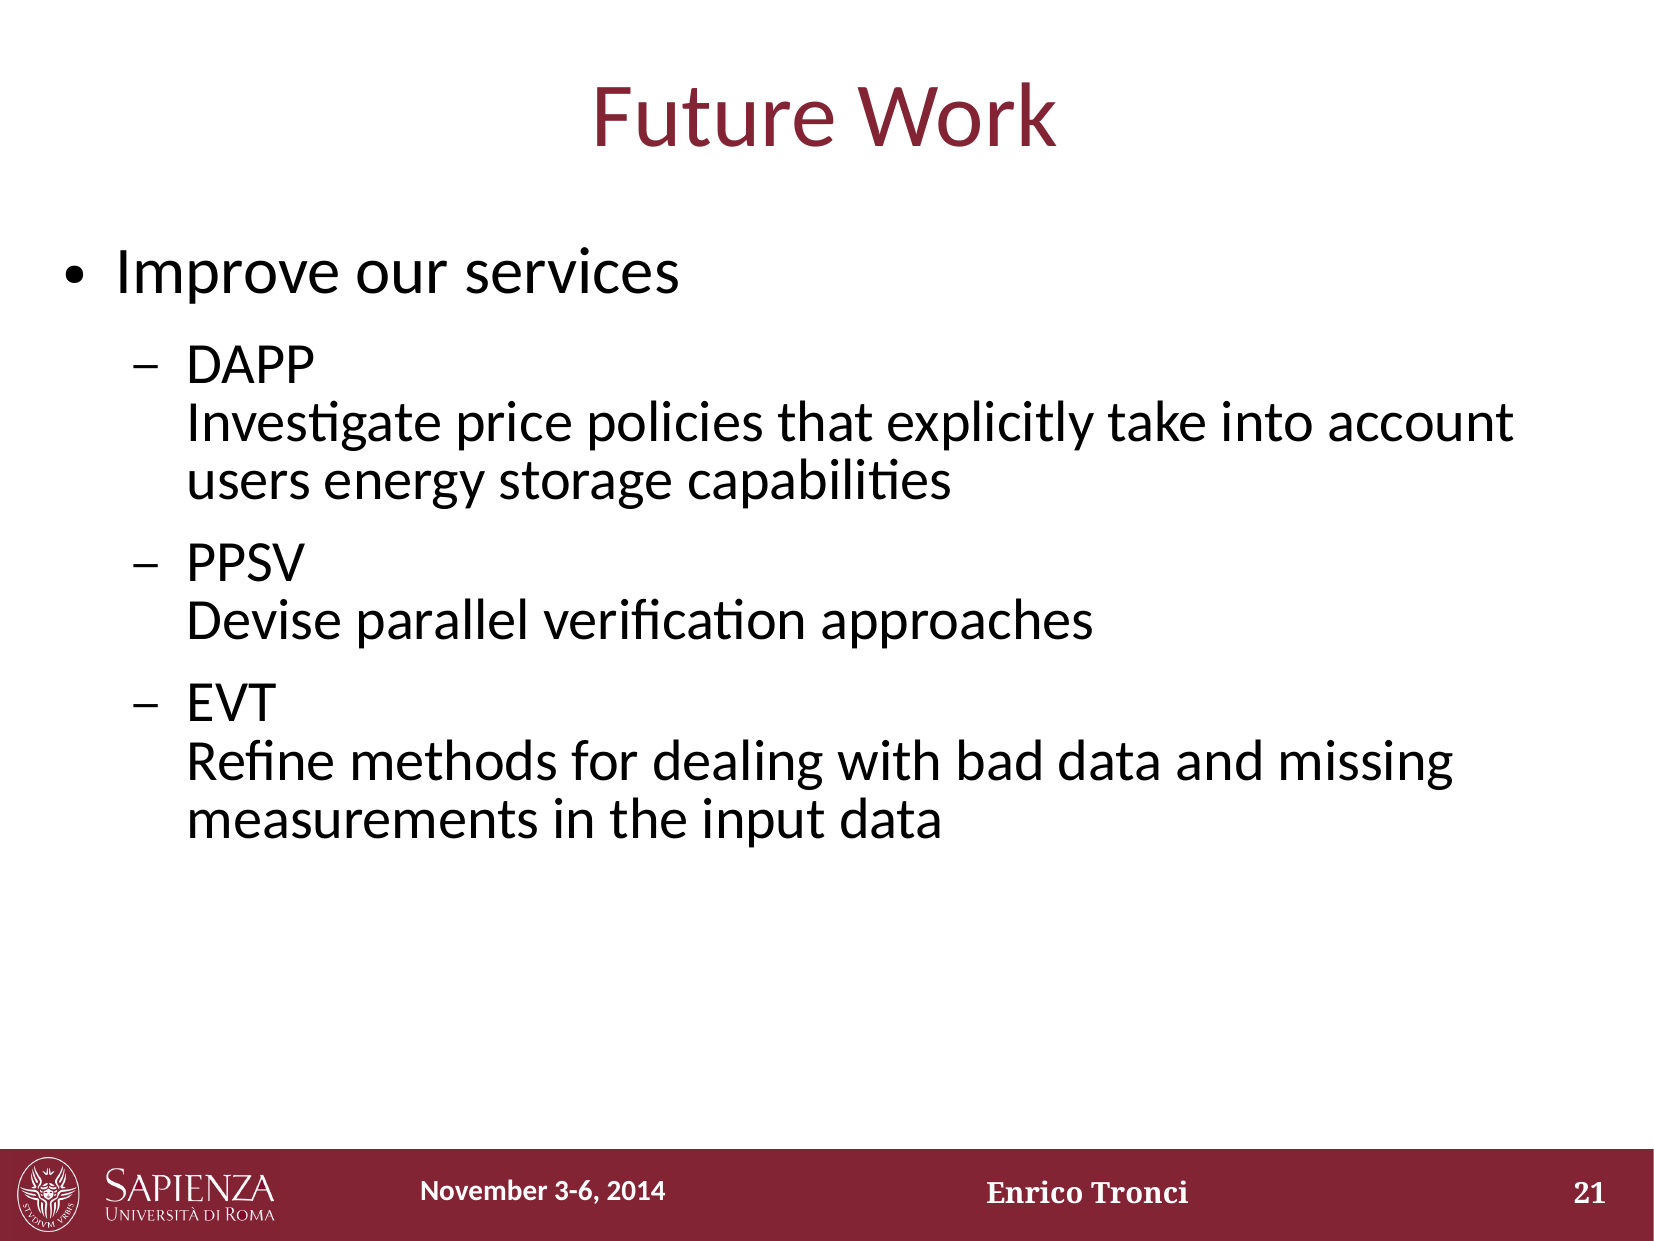

# Future Work
Improve our services
DAPP
Investigate price policies that explicitly take into account users energy storage capabilities
PPSV
Devise parallel verification approaches
EVT
Refine methods for dealing with bad data and missing measurements in the input data
November 3-6, 2014
Enrico Tronci
21